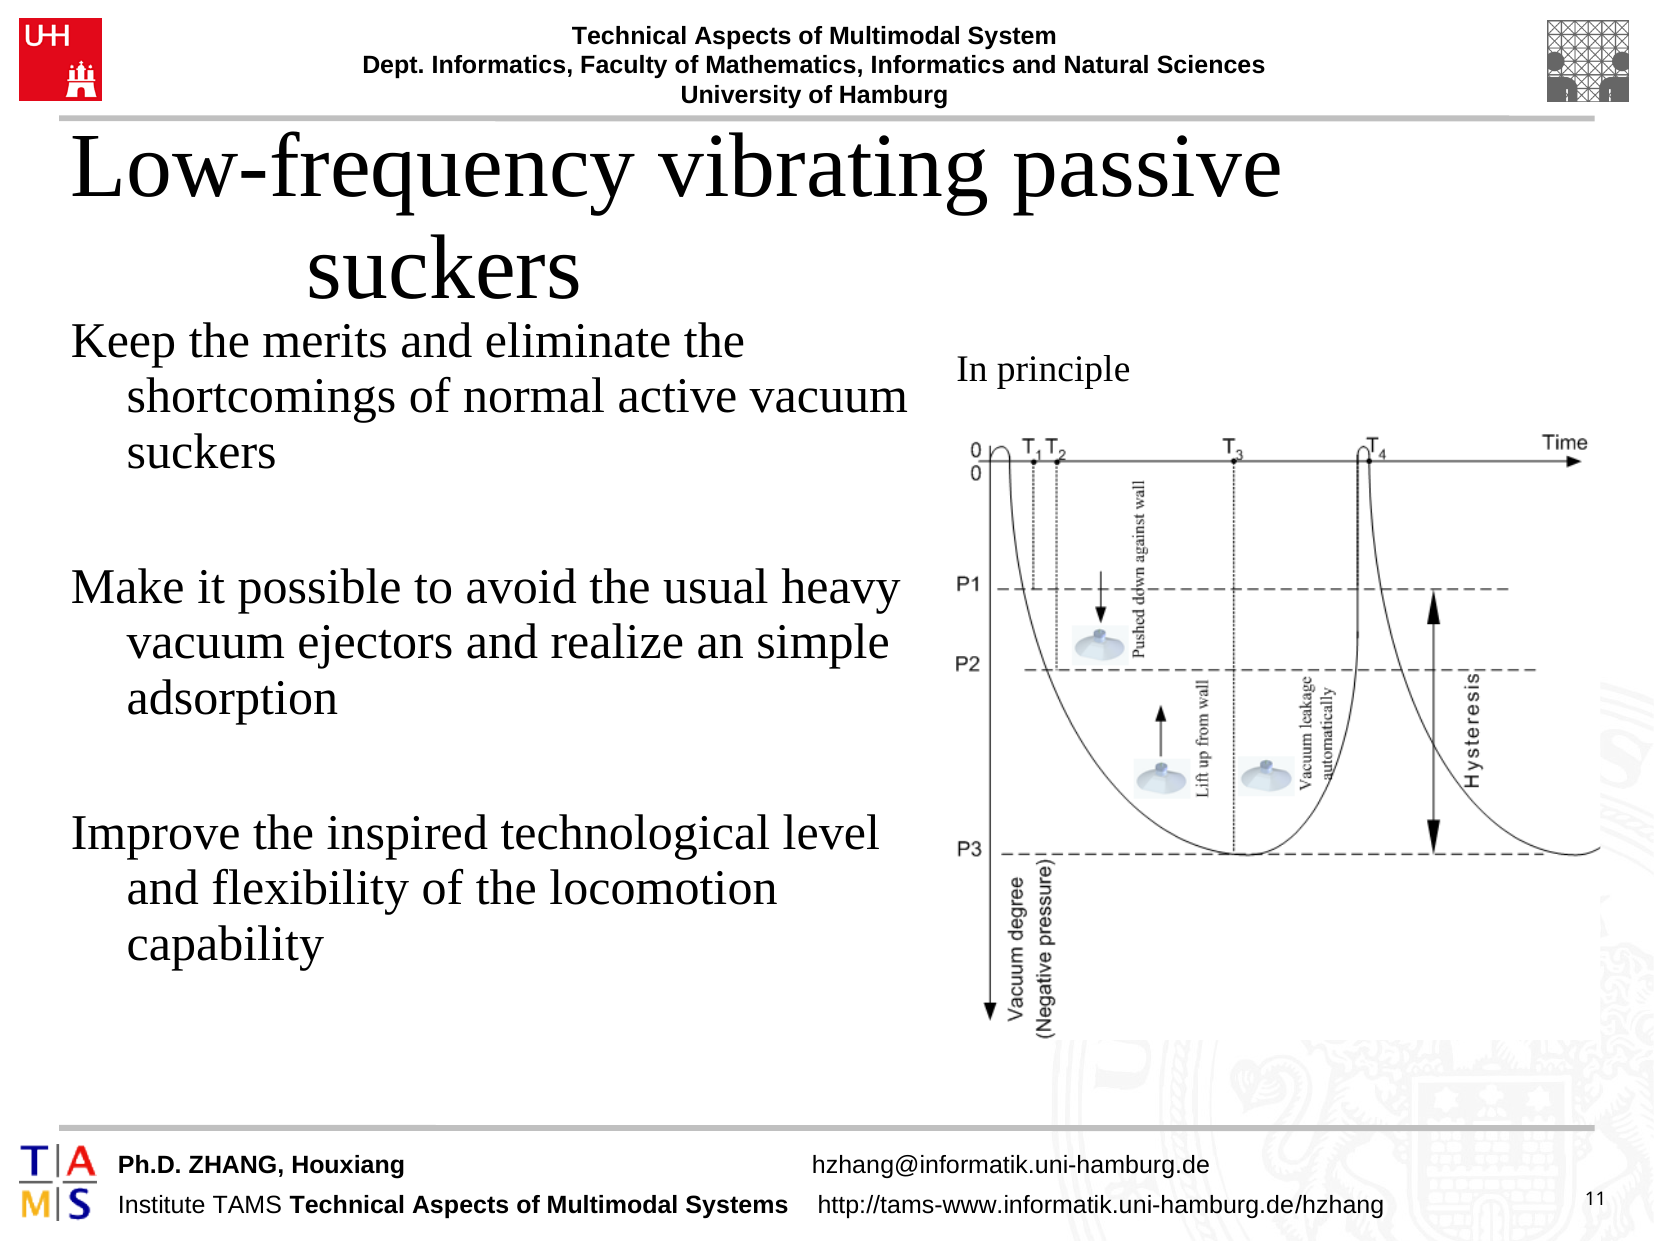

# Low-frequency vibrating passive suckers
Keep the merits and eliminate the shortcomings of normal active vacuum suckers
Make it possible to avoid the usual heavy vacuum ejectors and realize an simple adsorption
Improve the inspired technological level and flexibility of the locomotion capability
 In principle